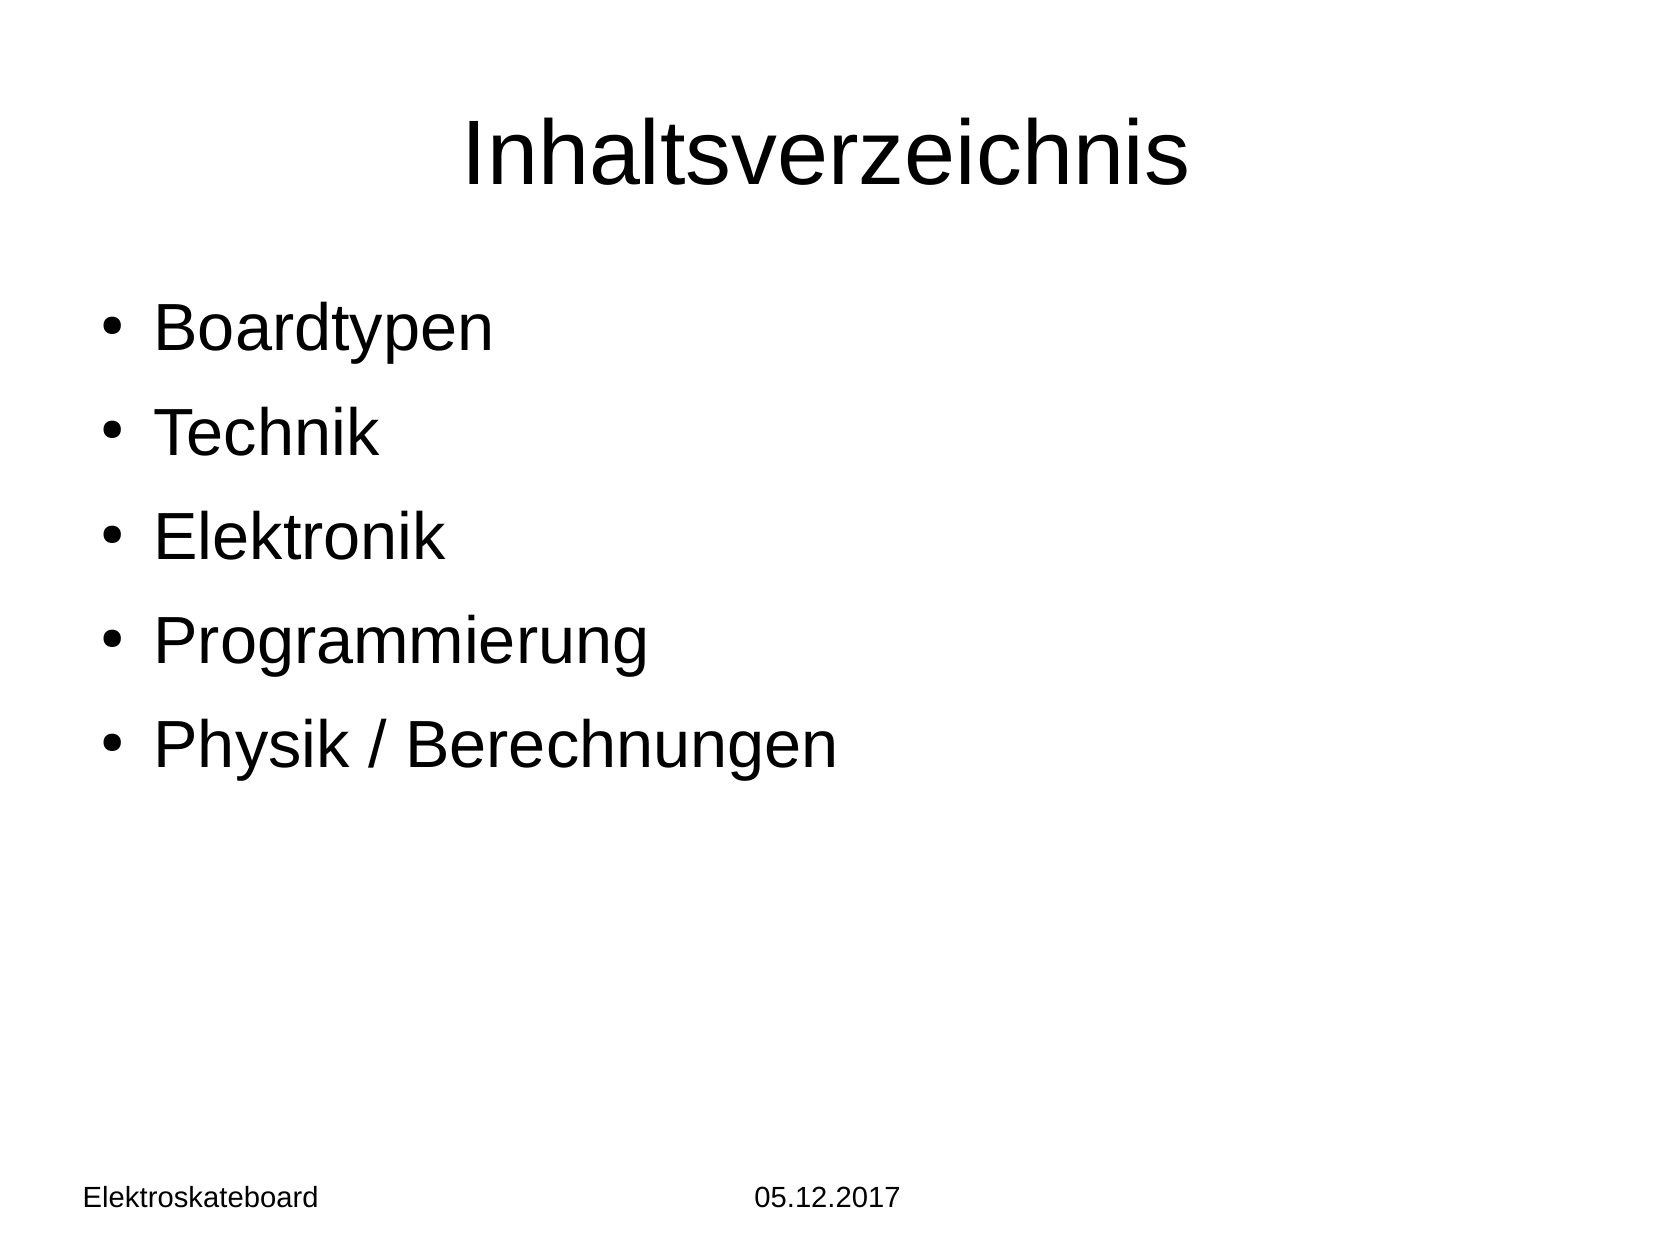

# Inhaltsverzeichnis
Boardtypen
Technik
Elektronik
Programmierung
Physik / Berechnungen